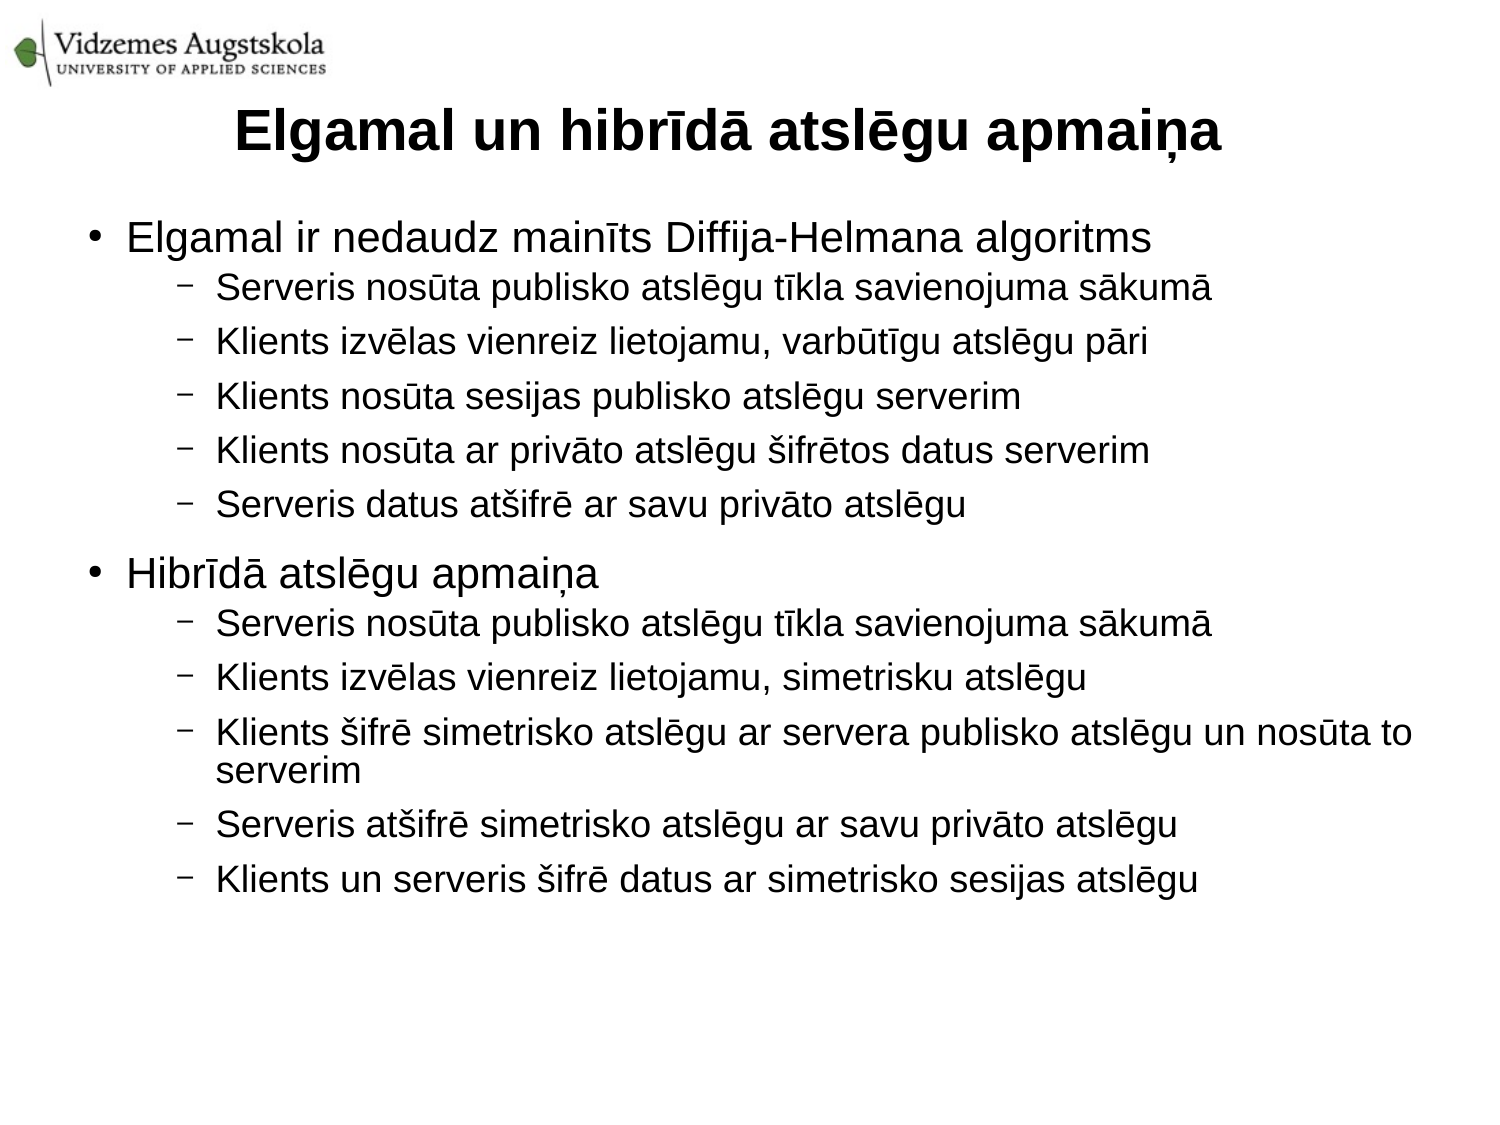

# Elgamal un hibrīdā atslēgu apmaiņa
Elgamal ir nedaudz mainīts Diffija-Helmana algoritms
Serveris nosūta publisko atslēgu tīkla savienojuma sākumā
Klients izvēlas vienreiz lietojamu, varbūtīgu atslēgu pāri
Klients nosūta sesijas publisko atslēgu serverim
Klients nosūta ar privāto atslēgu šifrētos datus serverim
Serveris datus atšifrē ar savu privāto atslēgu
Hibrīdā atslēgu apmaiņa
Serveris nosūta publisko atslēgu tīkla savienojuma sākumā
Klients izvēlas vienreiz lietojamu, simetrisku atslēgu
Klients šifrē simetrisko atslēgu ar servera publisko atslēgu un nosūta to serverim
Serveris atšifrē simetrisko atslēgu ar savu privāto atslēgu
Klients un serveris šifrē datus ar simetrisko sesijas atslēgu